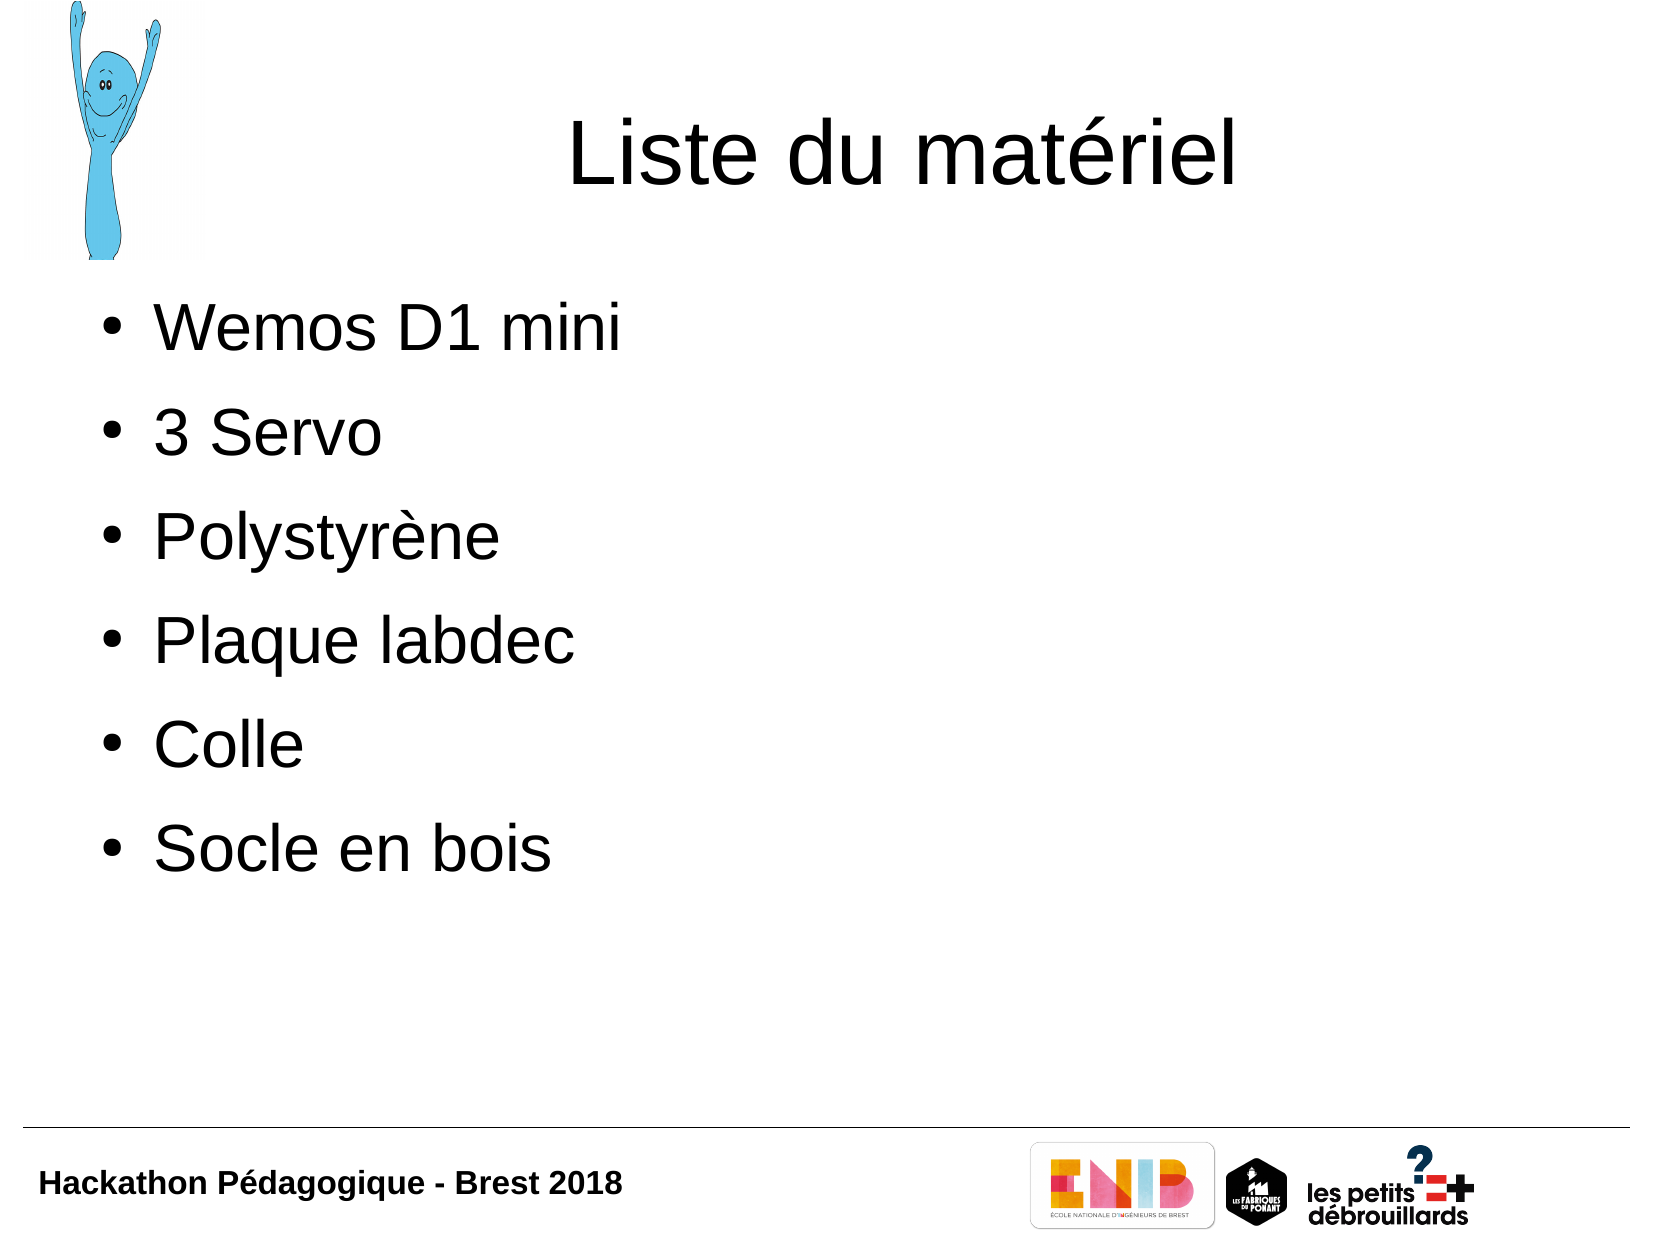

# Liste du matériel
Wemos D1 mini
3 Servo
Polystyrène
Plaque labdec
Colle
Socle en bois
Hackathon Pédagogique - Brest 2018